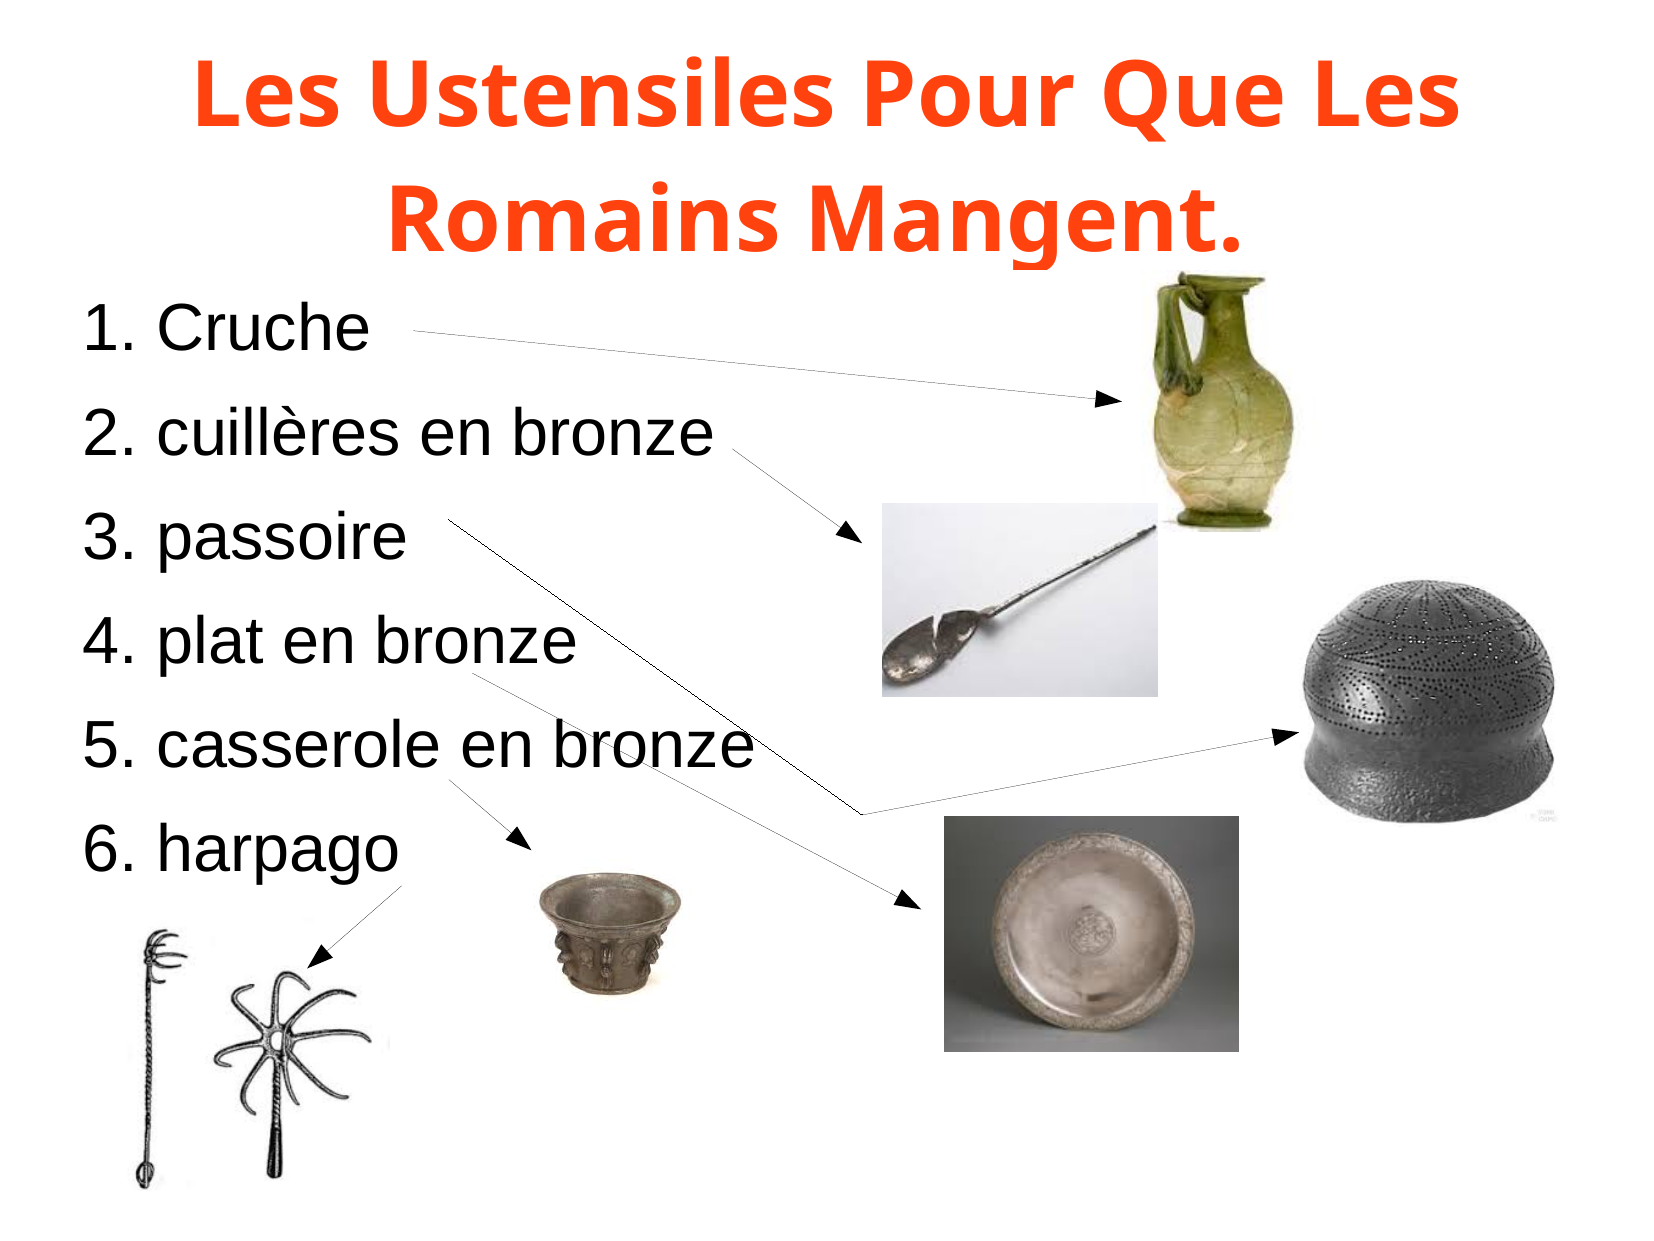

# Les Ustensiles Pour Que Les Romains Mangent.
1. Cruche
2. cuillères en bronze
3. passoire
4. plat en bronze
5. casserole en bronze
6. harpago